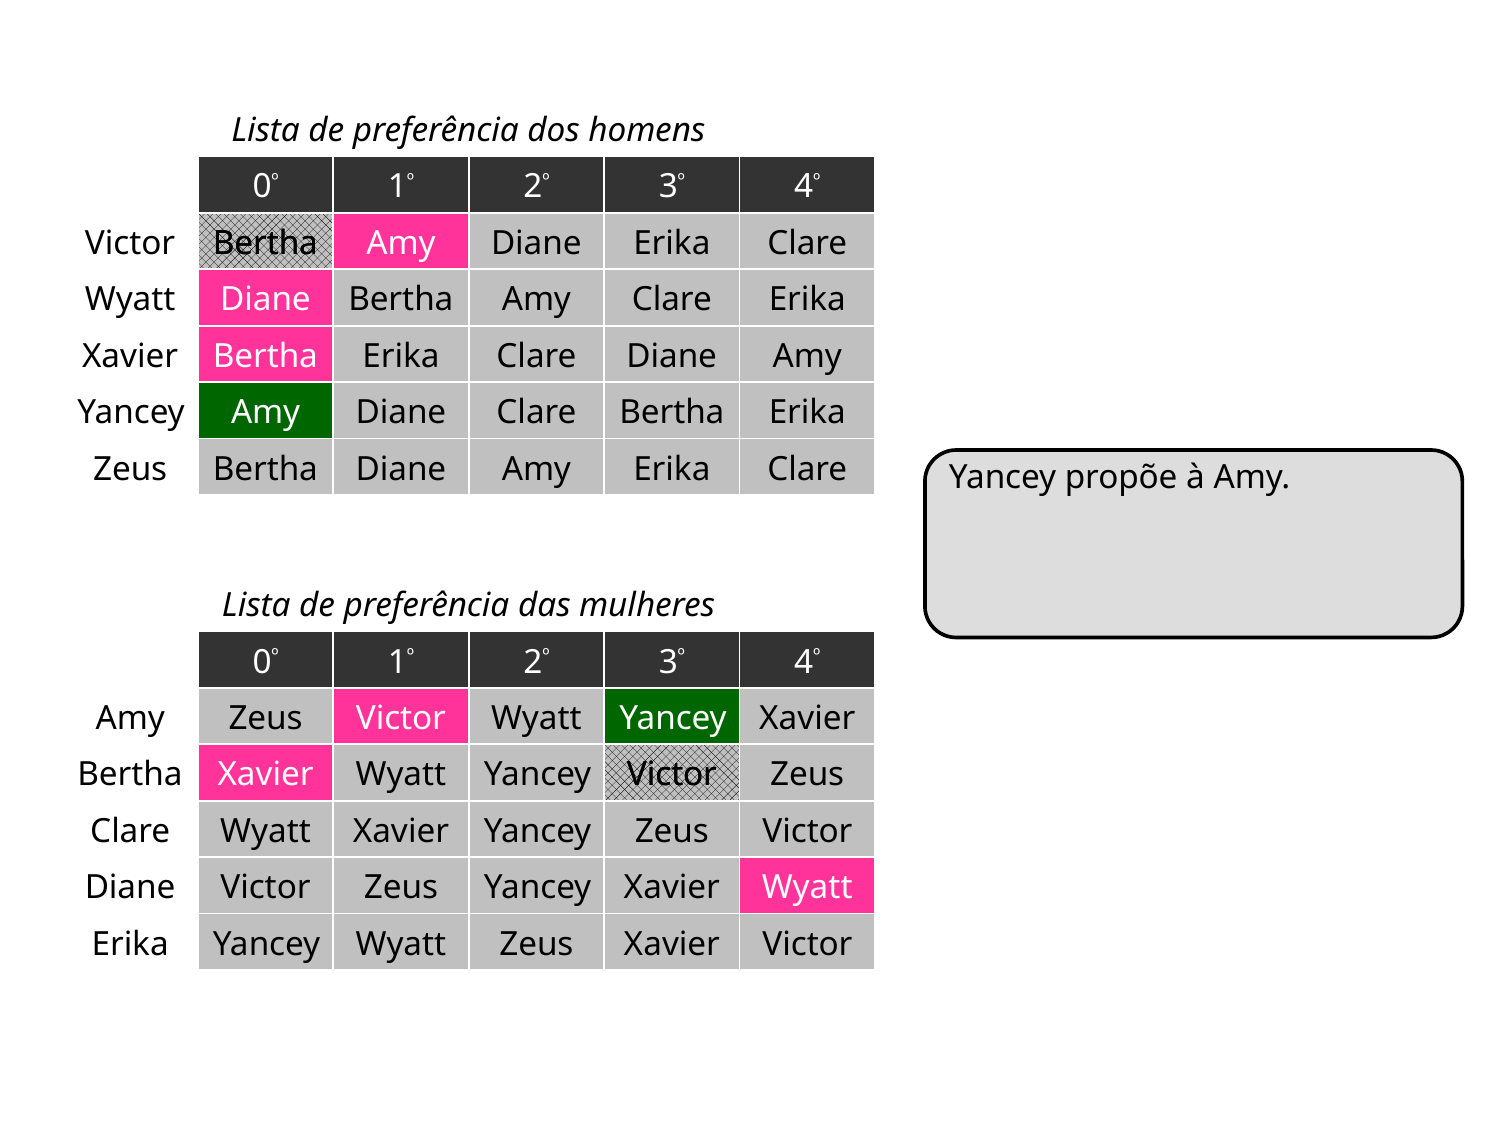

Bertha
Amy
Diane
Bertha
Amy
Yancey
Yancey propõe à Amy.
Victor
Xavier
Victor
Wyatt